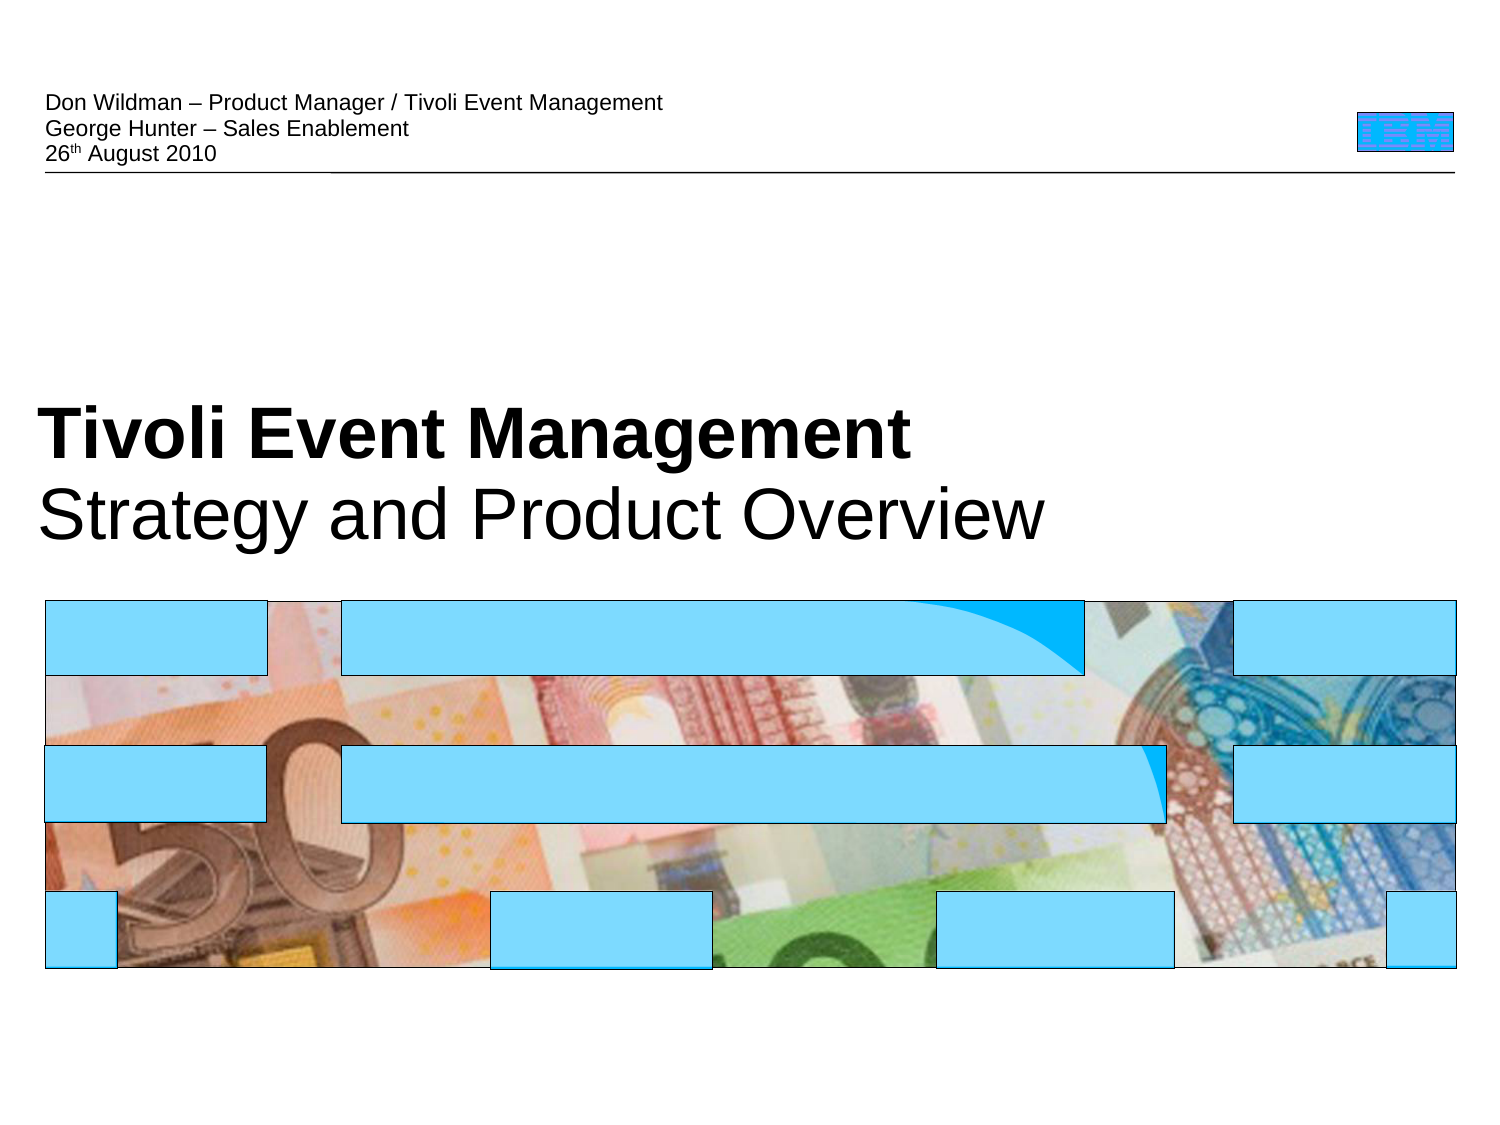

Don Wildman – Product Manager / Tivoli Event Management
George Hunter – Sales Enablement
26th August 2010
# Tivoli Event Management Strategy and Product Overview
1